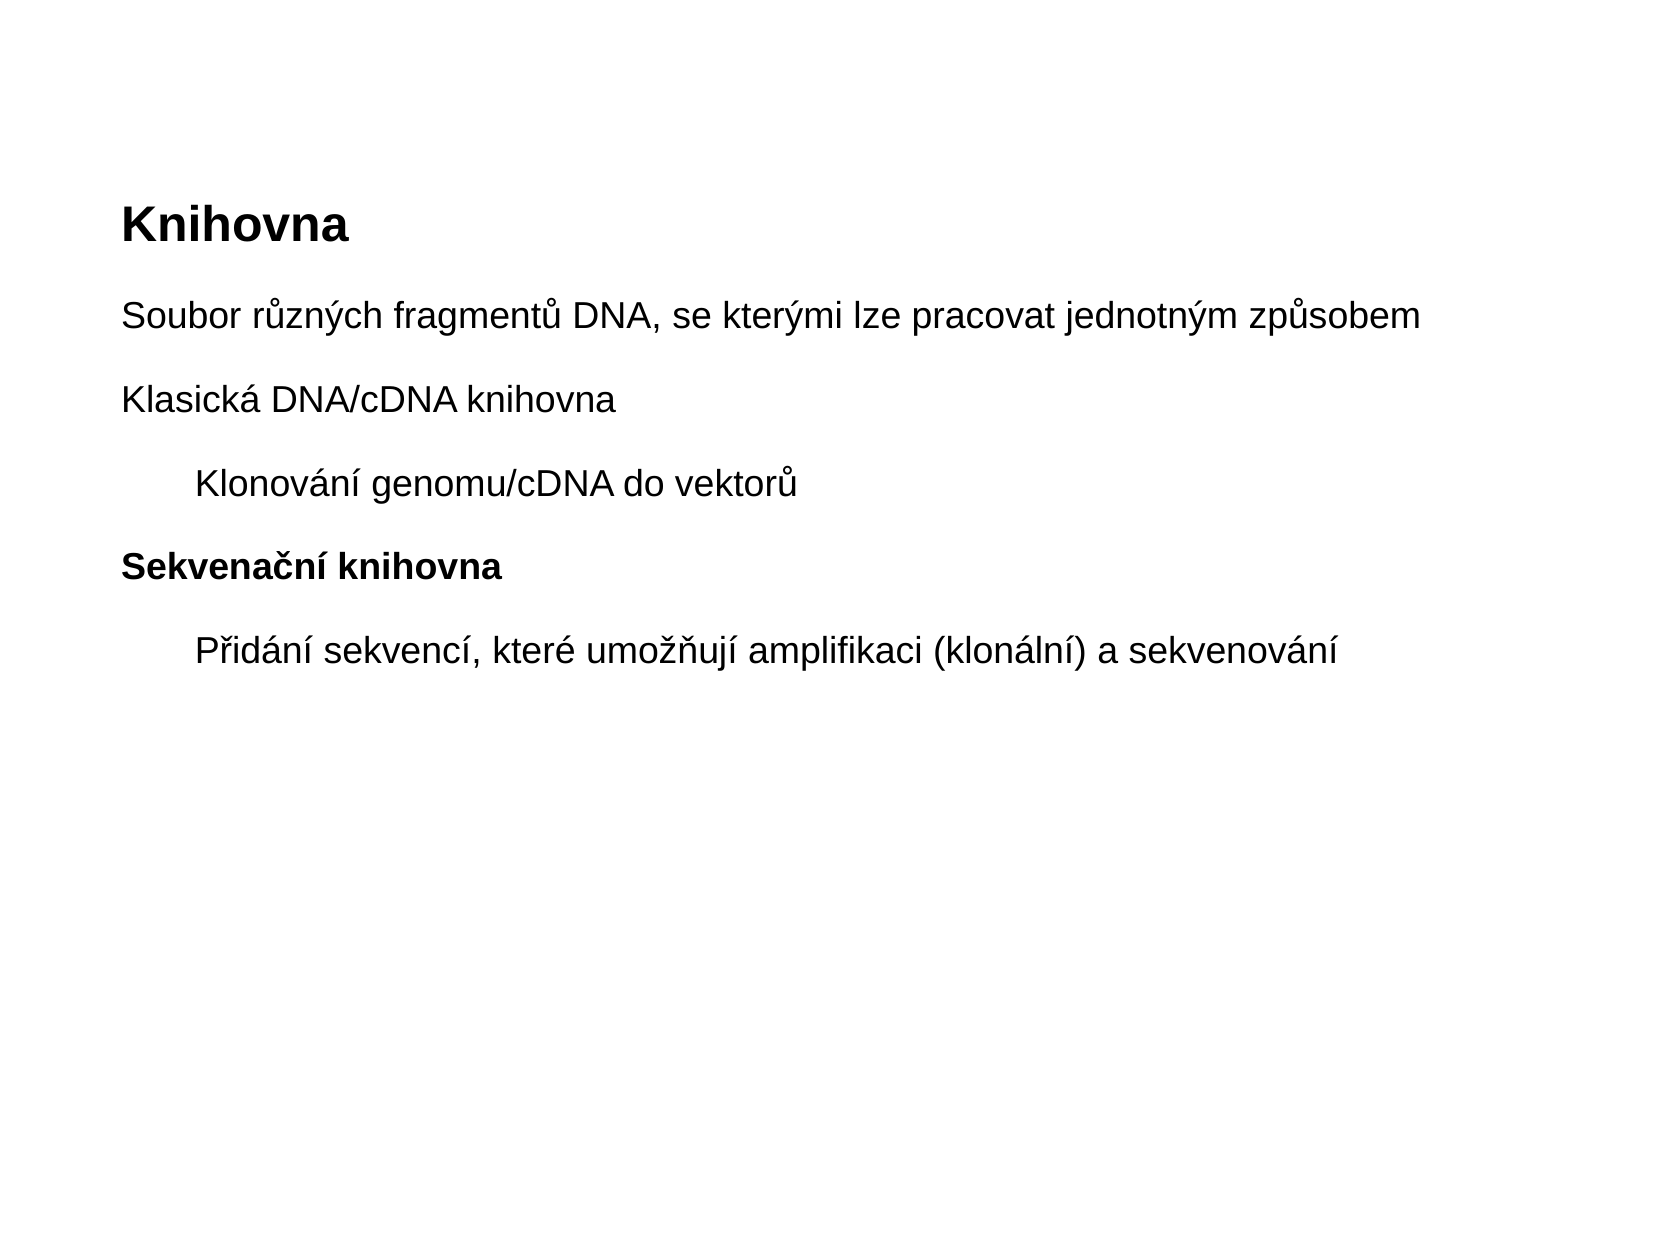

Knihovna
Soubor různých fragmentů DNA, se kterými lze pracovat jednotným způsobem
Klasická DNA/cDNA knihovna
	Klonování genomu/cDNA do vektorů
Sekvenační knihovna
	Přidání sekvencí, které umožňují amplifikaci (klonální) a sekvenování